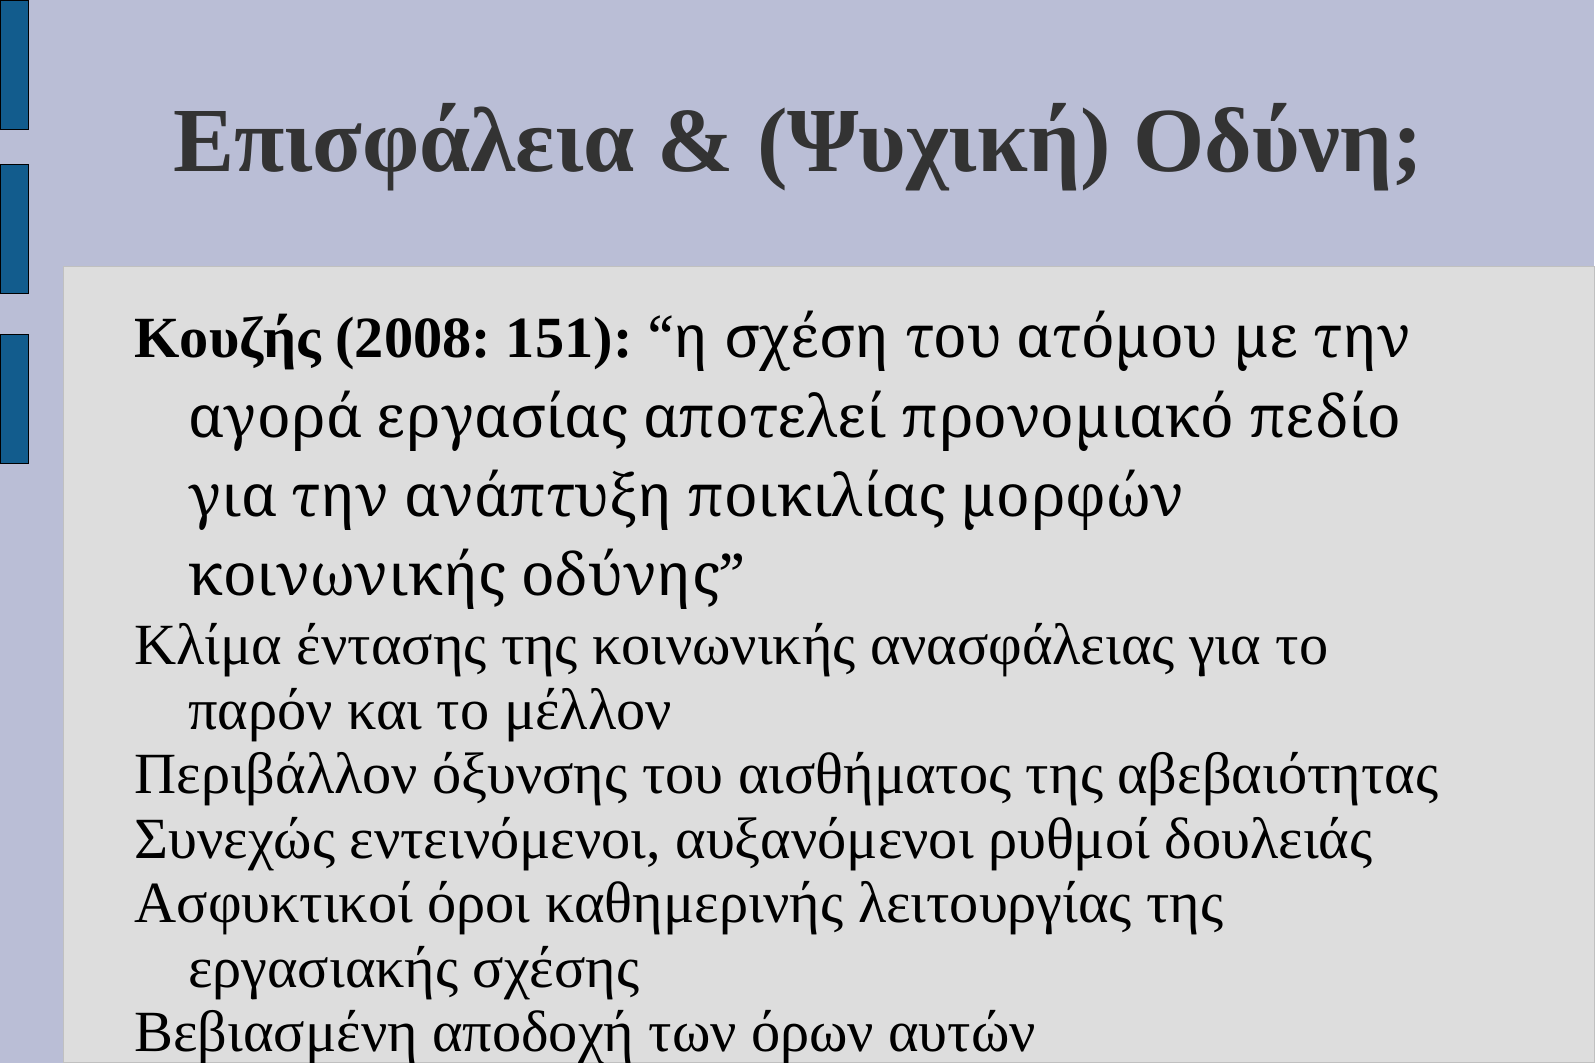

# Επισφάλεια & (Ψυχική) Οδύνη;
Κουζής (2008: 151): “η σχέση του ατόμου με την αγορά εργασίας αποτελεί προνομιακό πεδίο για την ανάπτυξη ποικιλίας μορφών κοινωνικής οδύνης”
Κλίμα έντασης της κοινωνικής ανασφάλειας για το παρόν και το μέλλον
Περιβάλλον όξυνσης του αισθήματος της αβεβαιότητας
Συνεχώς εντεινόμενοι, αυξανόμενοι ρυθμοί δουλειάς
Ασφυκτικοί όροι καθημερινής λειτουργίας της εργασιακής σχέσης
Βεβιασμένη αποδοχή των όρων αυτών